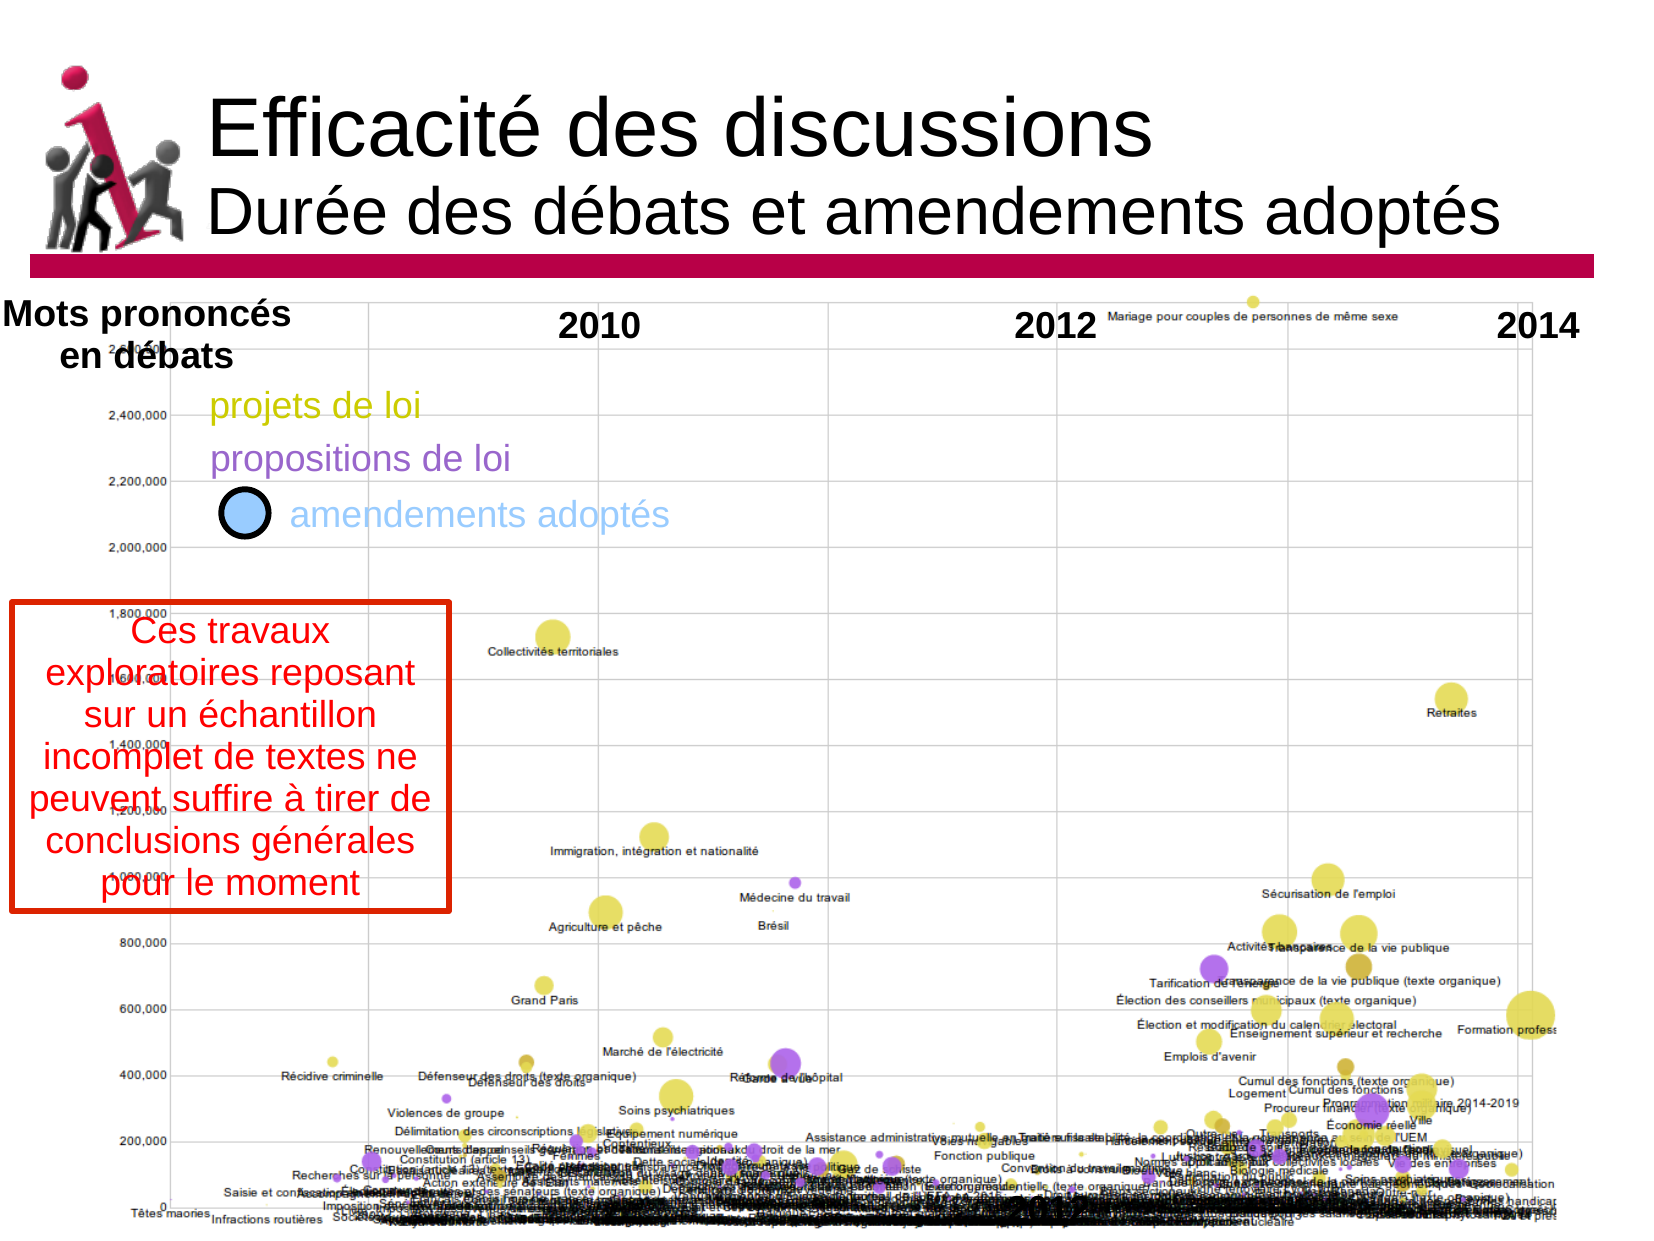

# Efficacité des discussions Durée des débats et amendements adoptés
Mots prononcés
en débats
2010
2012
2014
projets de loi
propositions de loi
amendements adoptés
Ces travaux exploratoires reposant sur un échantillon incomplet de textes ne peuvent suffire à tirer de conclusions générales pour le moment
2012